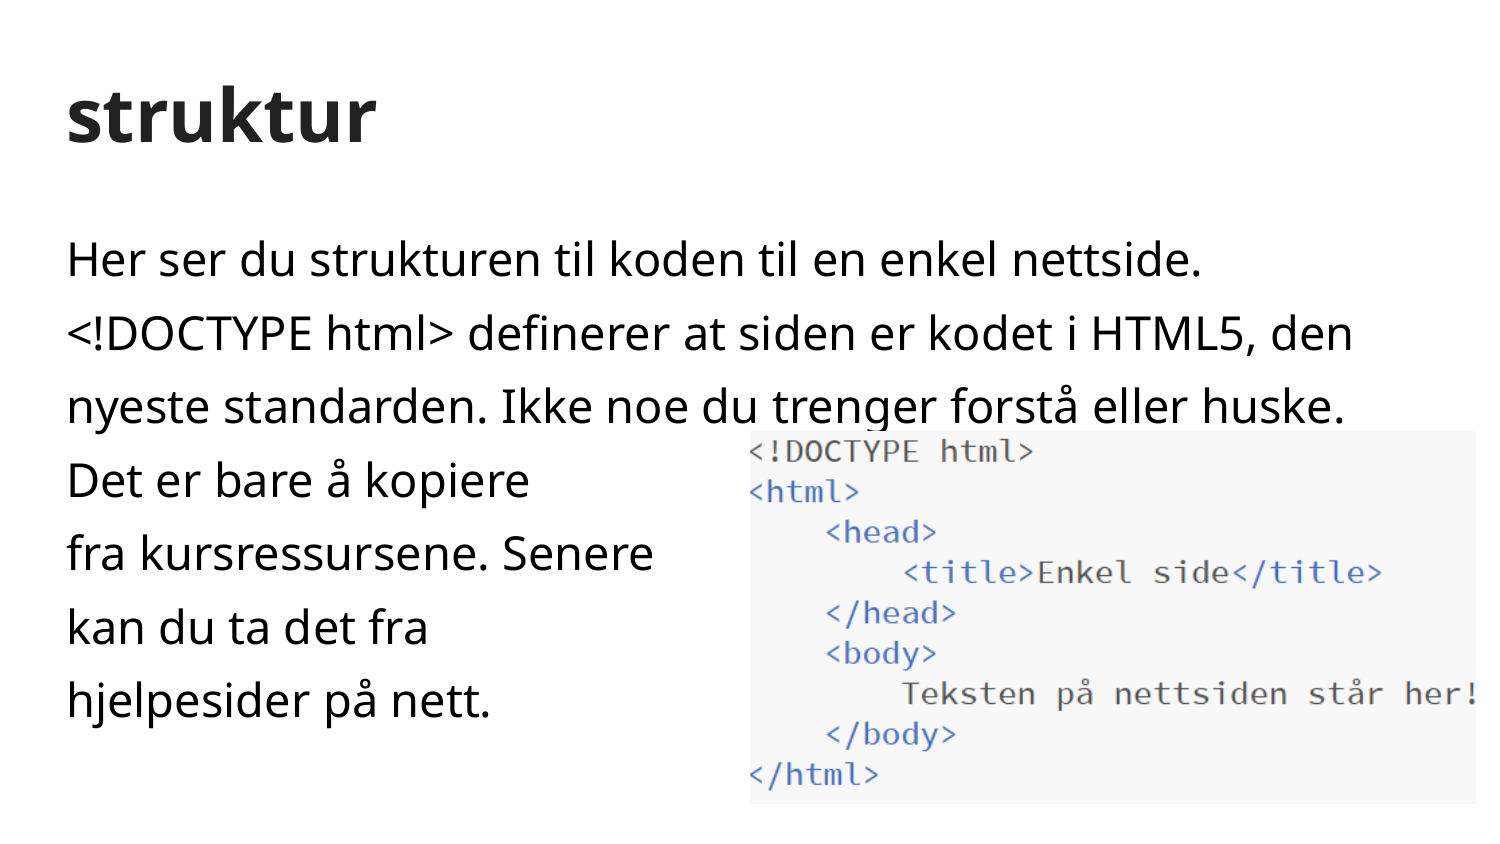

# struktur
Her ser du strukturen til koden til en enkel nettside.
<!DOCTYPE html> definerer at siden er kodet i HTML5, den nyeste standarden. Ikke noe du trenger forstå eller huske. Det er bare å kopiere
fra kursressursene. Senere
kan du ta det fra
hjelpesider på nett.